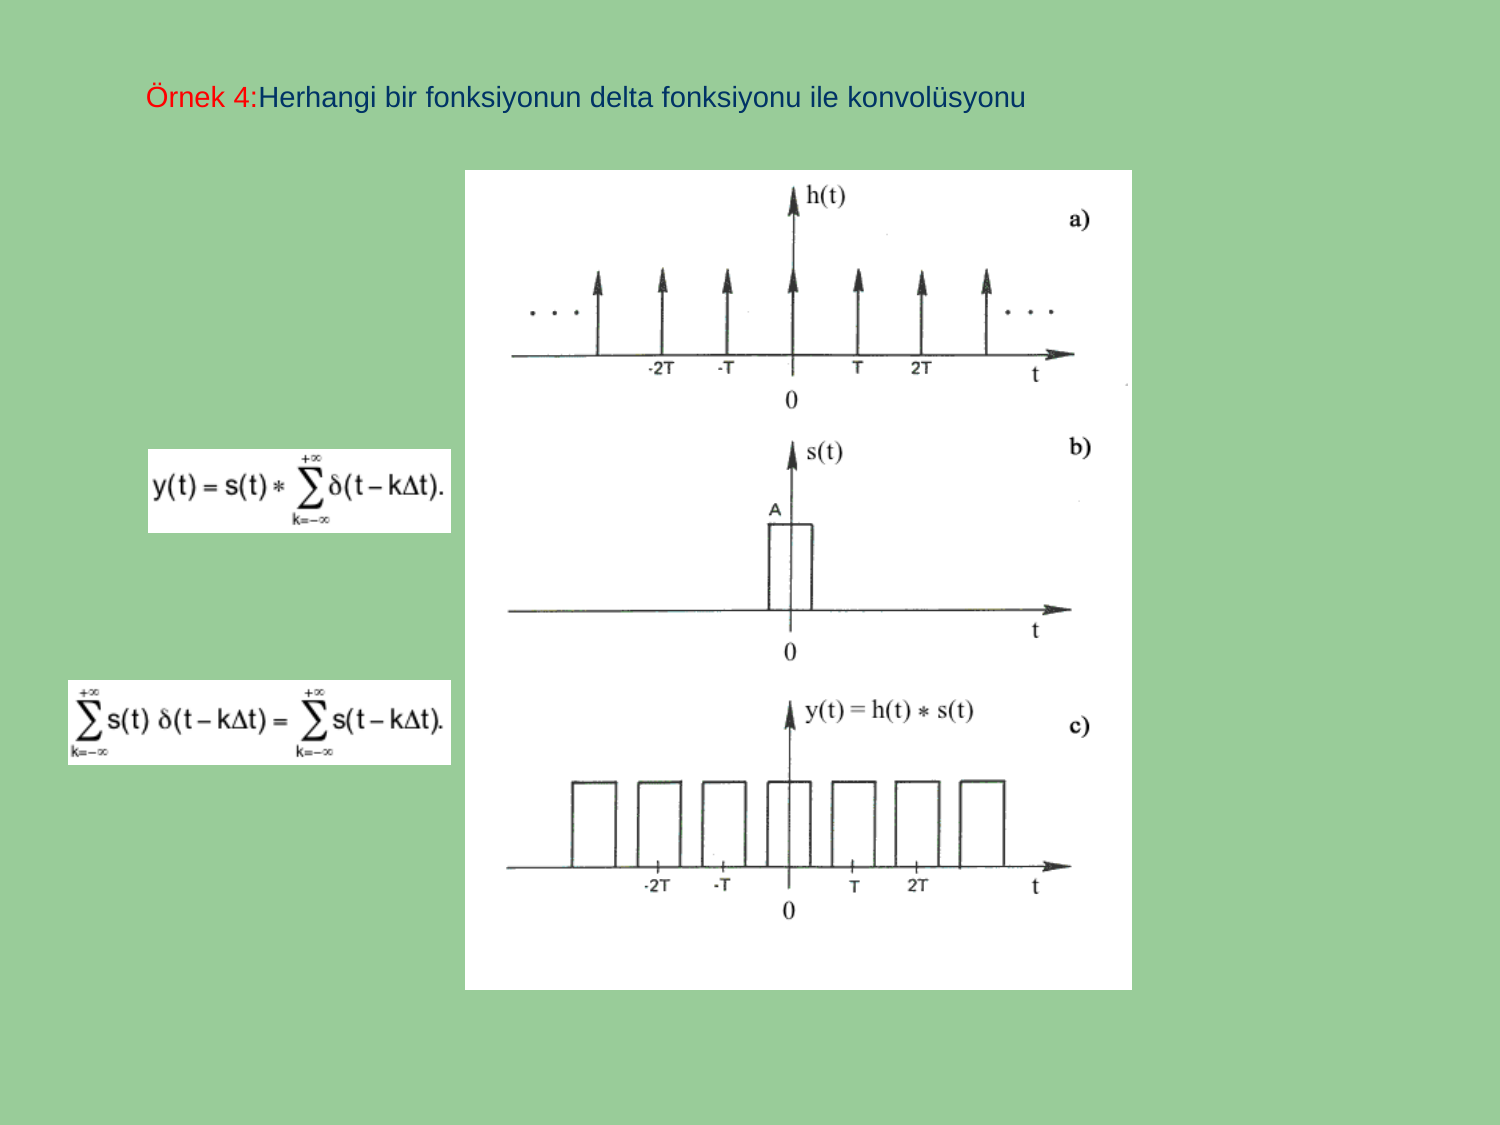

# Örnek 4:Herhangi bir fonksiyonun delta fonksiyonu ile konvolüsyonu